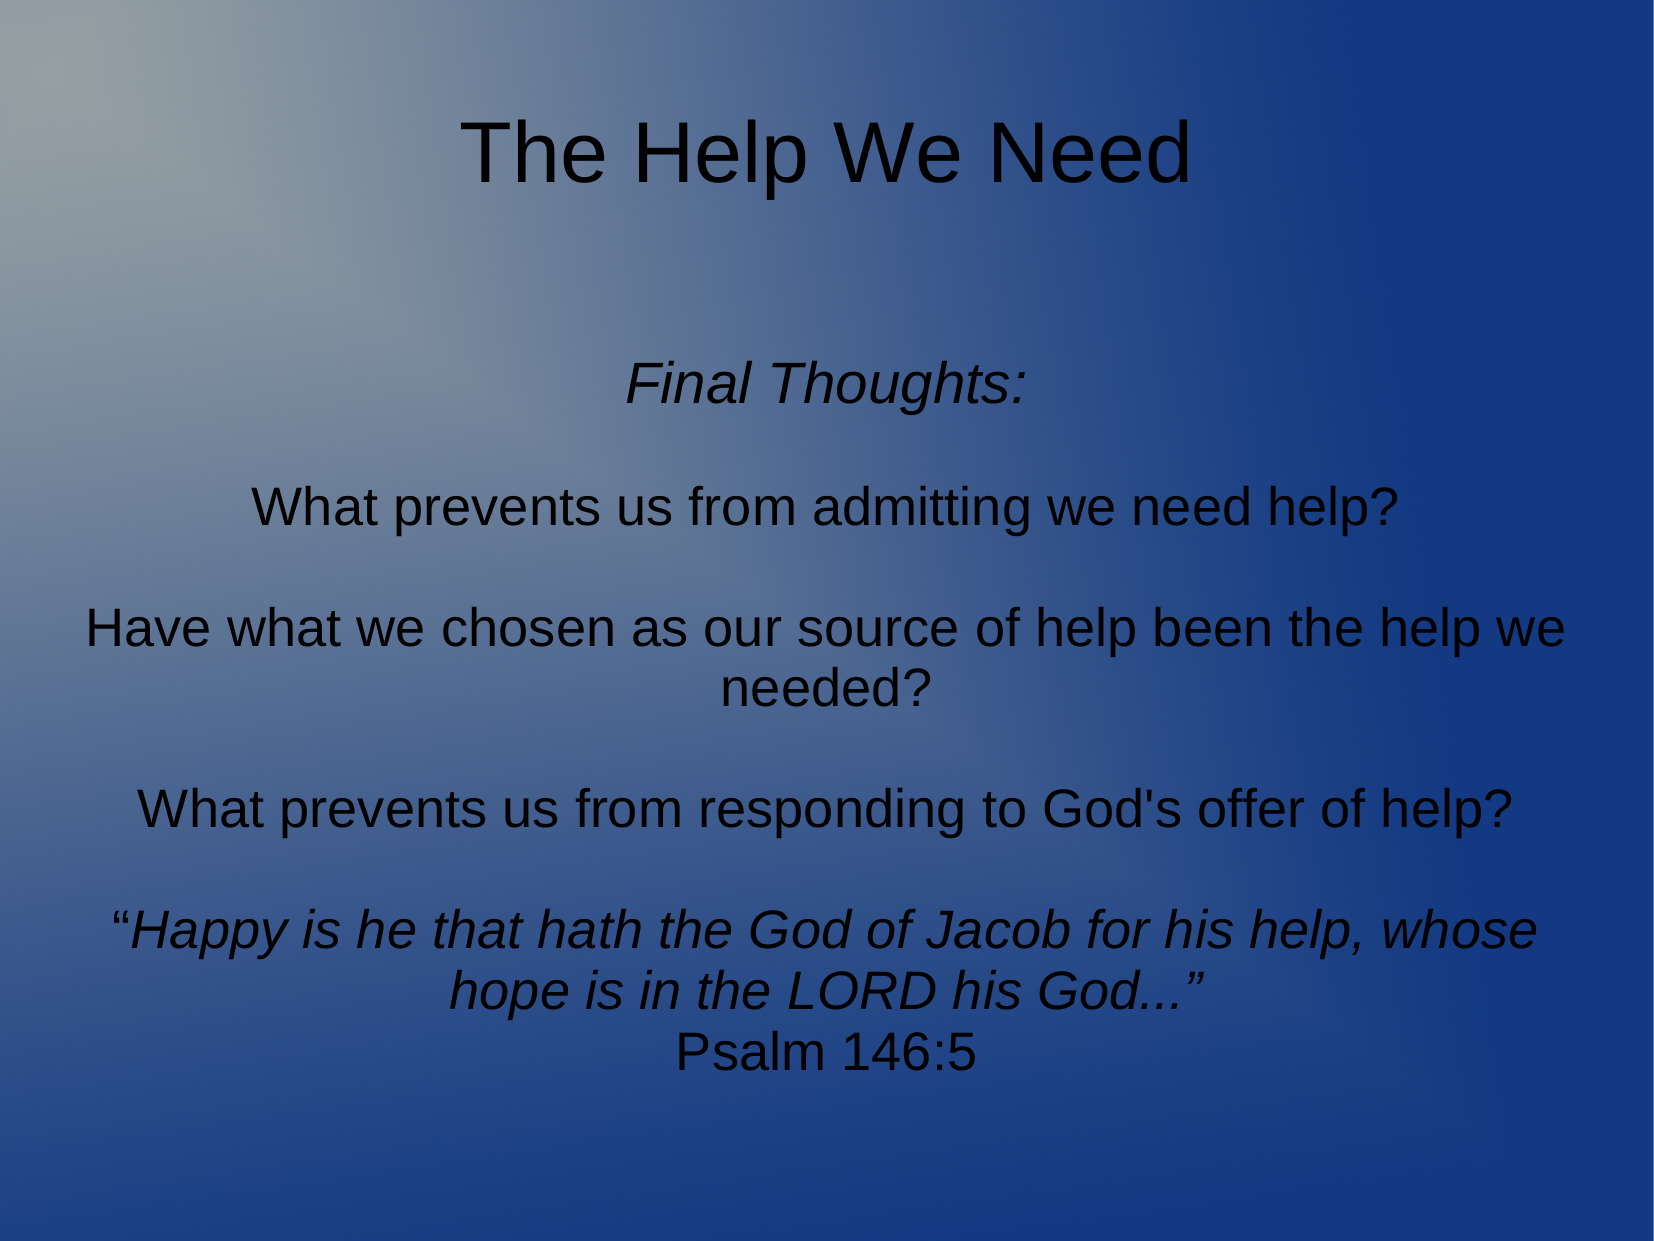

# The Help We Need
Final Thoughts:
What prevents us from admitting we need help?
Have what we chosen as our source of help been the help we needed?
What prevents us from responding to God's offer of help?
“Happy is he that hath the God of Jacob for his help, whose hope is in the LORD his God...”
Psalm 146:5